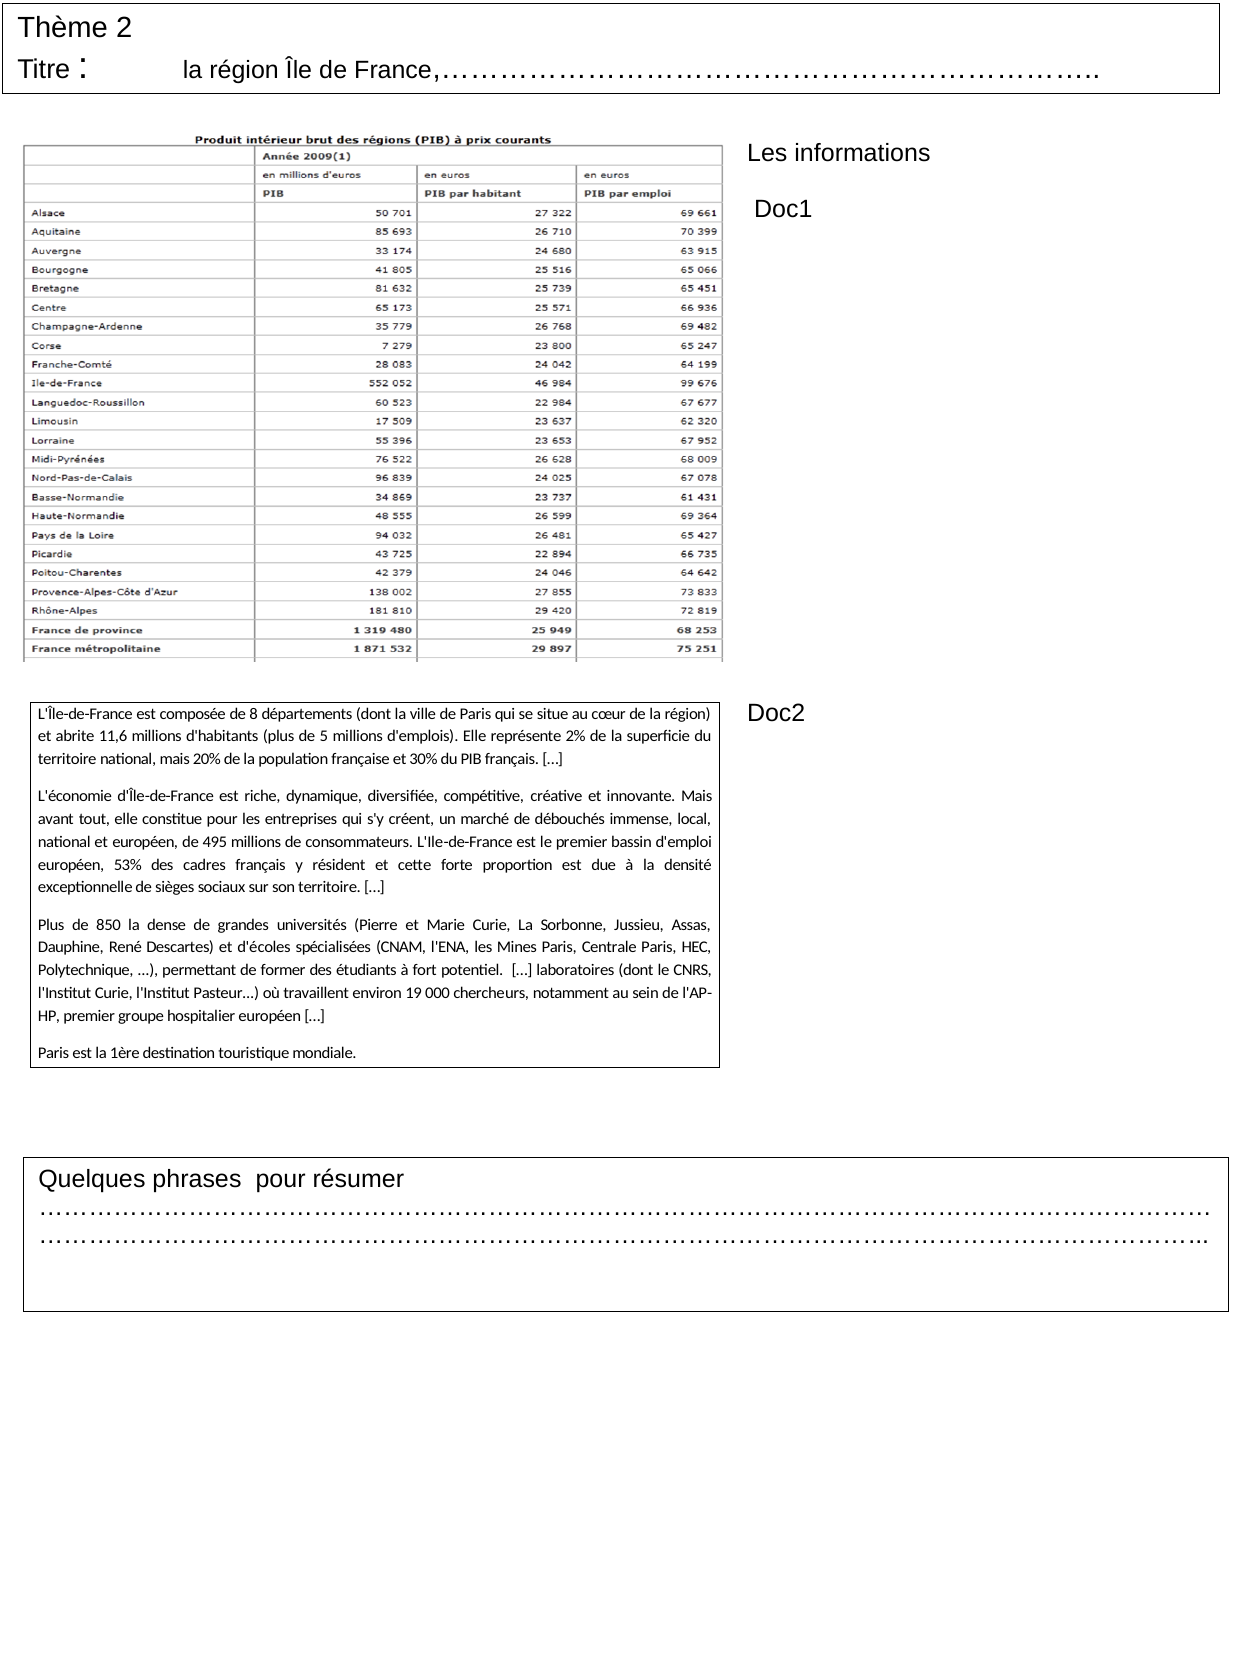

Thème 2
Titre : la région Île de France,…………………………………………………………..
Les informations
 Doc1
Doc2
Quelques phrases pour résumer
………………………………………………………………………………………………………………………………………………………………………………………………………………………………………………………...